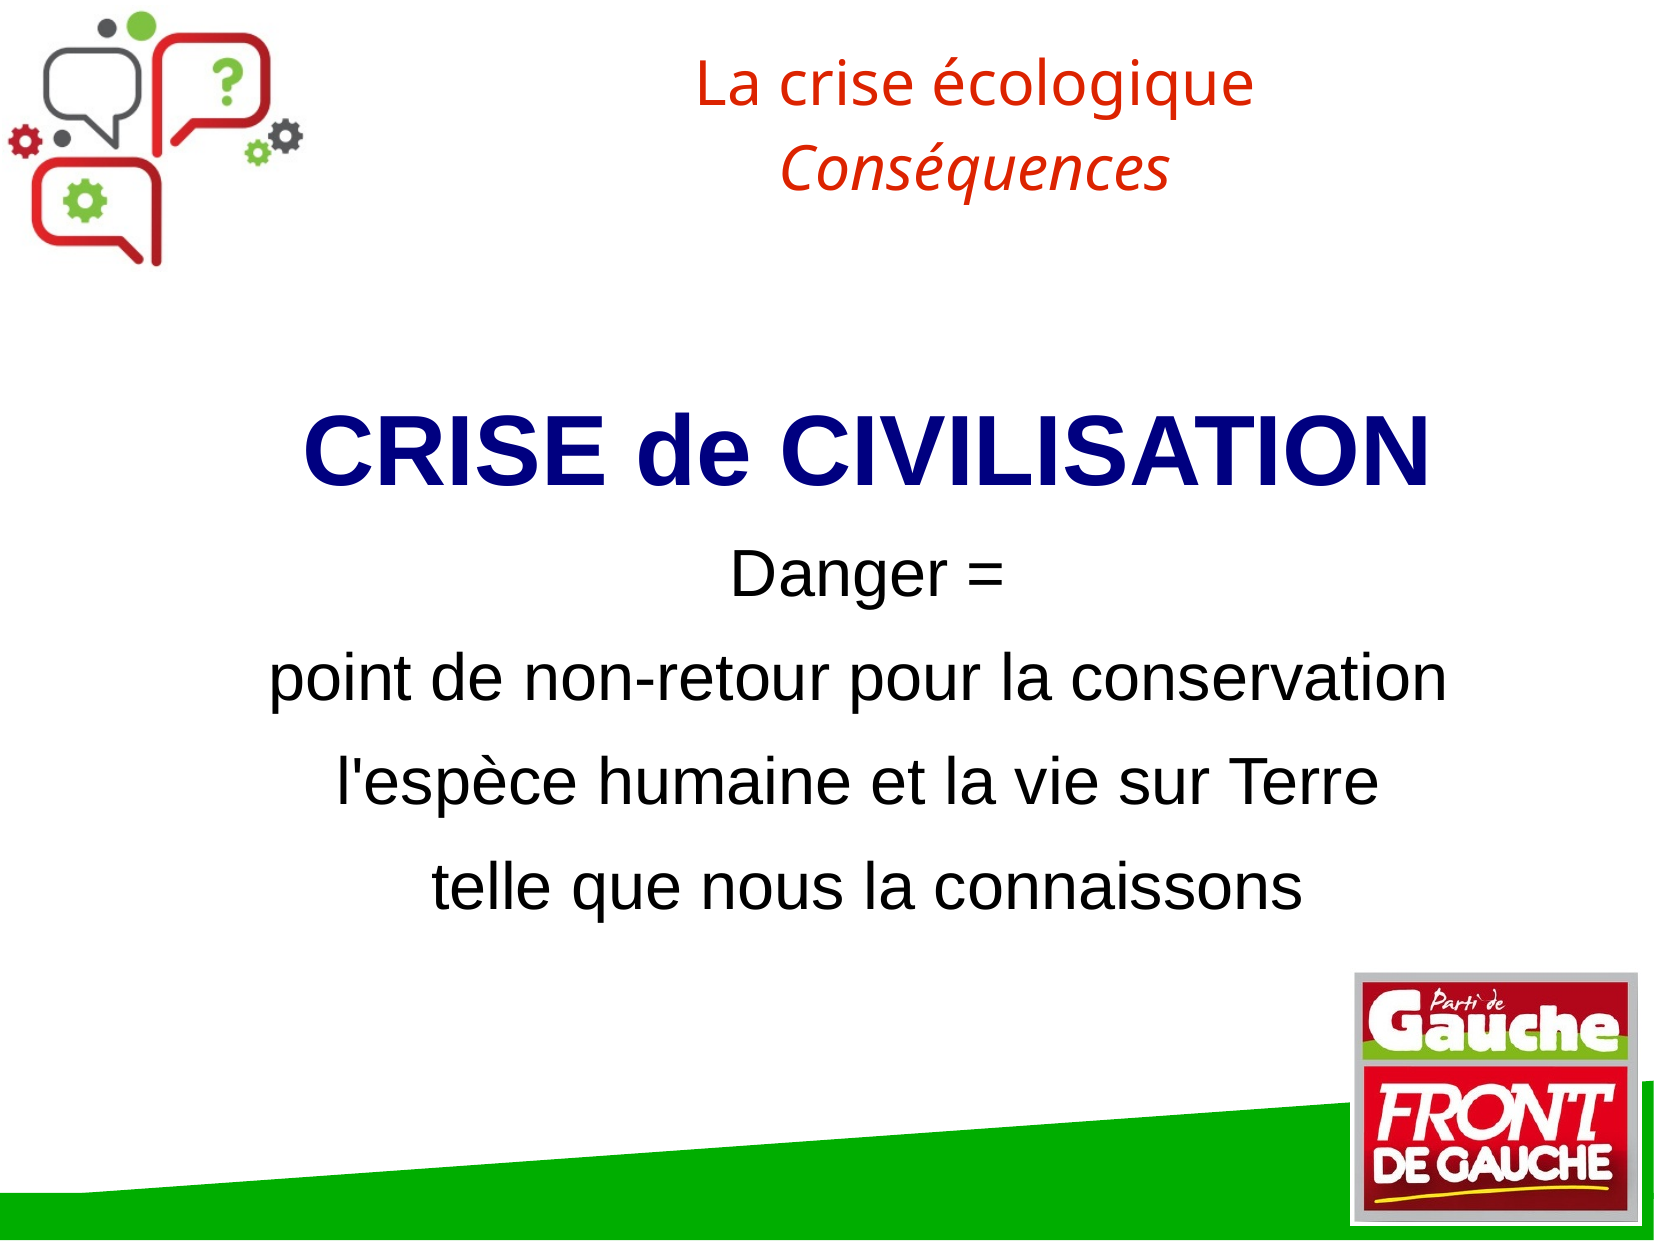

# La crise écologique Conséquences
CRISE de CIVILISATION
Danger =
point de non-retour pour la conservation
l'espèce humaine et la vie sur Terre
telle que nous la connaissons